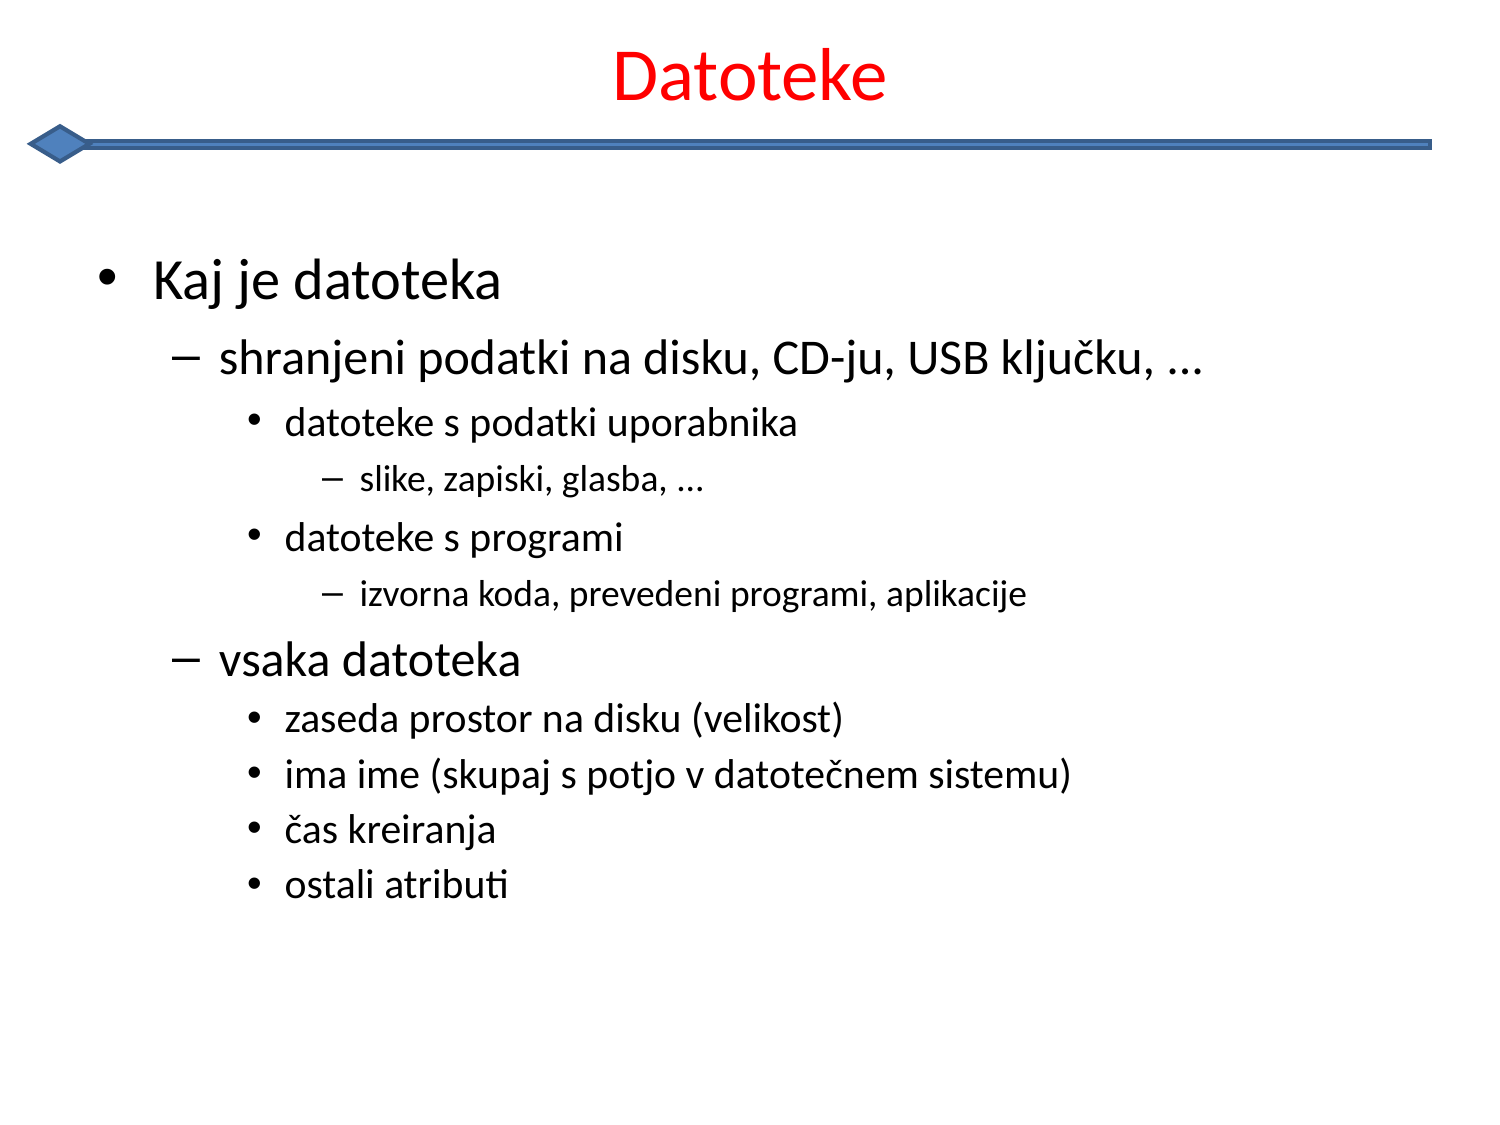

# Datoteke
Kaj je datoteka
shranjeni podatki na disku, CD-ju, USB ključku, ...
datoteke s podatki uporabnika
slike, zapiski, glasba, ...
datoteke s programi
izvorna koda, prevedeni programi, aplikacije
vsaka datoteka
zaseda prostor na disku (velikost)
ima ime (skupaj s potjo v datotečnem sistemu)
čas kreiranja
ostali atributi